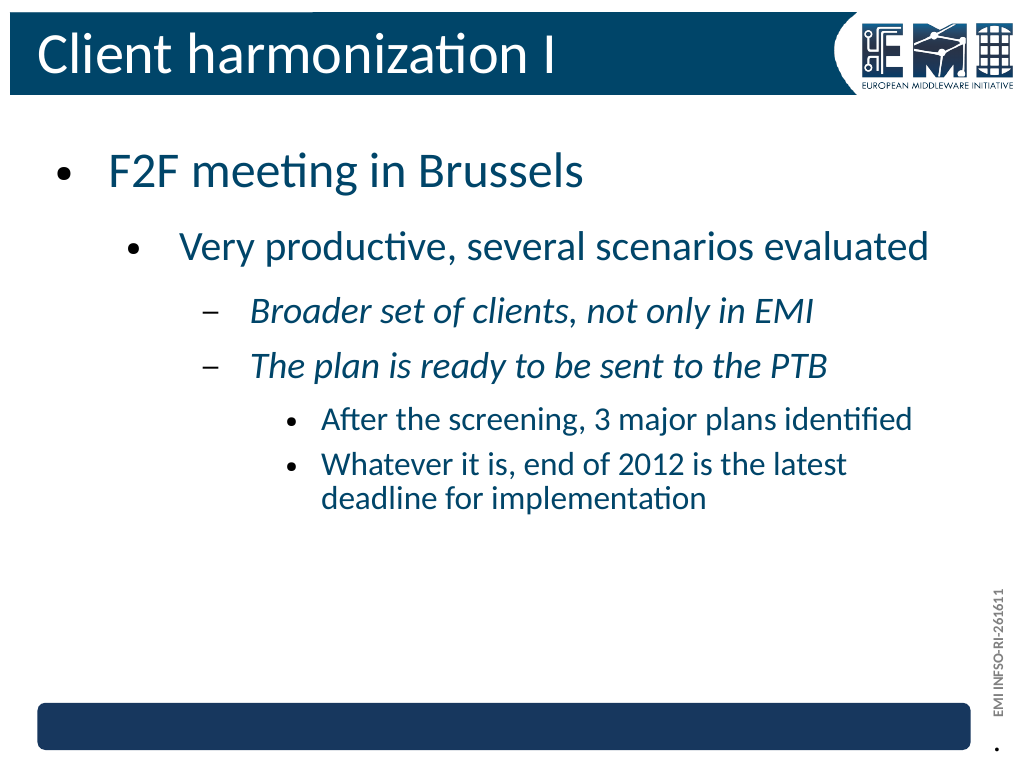

# Client harmonization I
F2F meeting in Brussels
Very productive, several scenarios evaluated
Broader set of clients, not only in EMI
The plan is ready to be sent to the PTB
After the screening, 3 major plans identified
Whatever it is, end of 2012 is the latest deadline for implementation